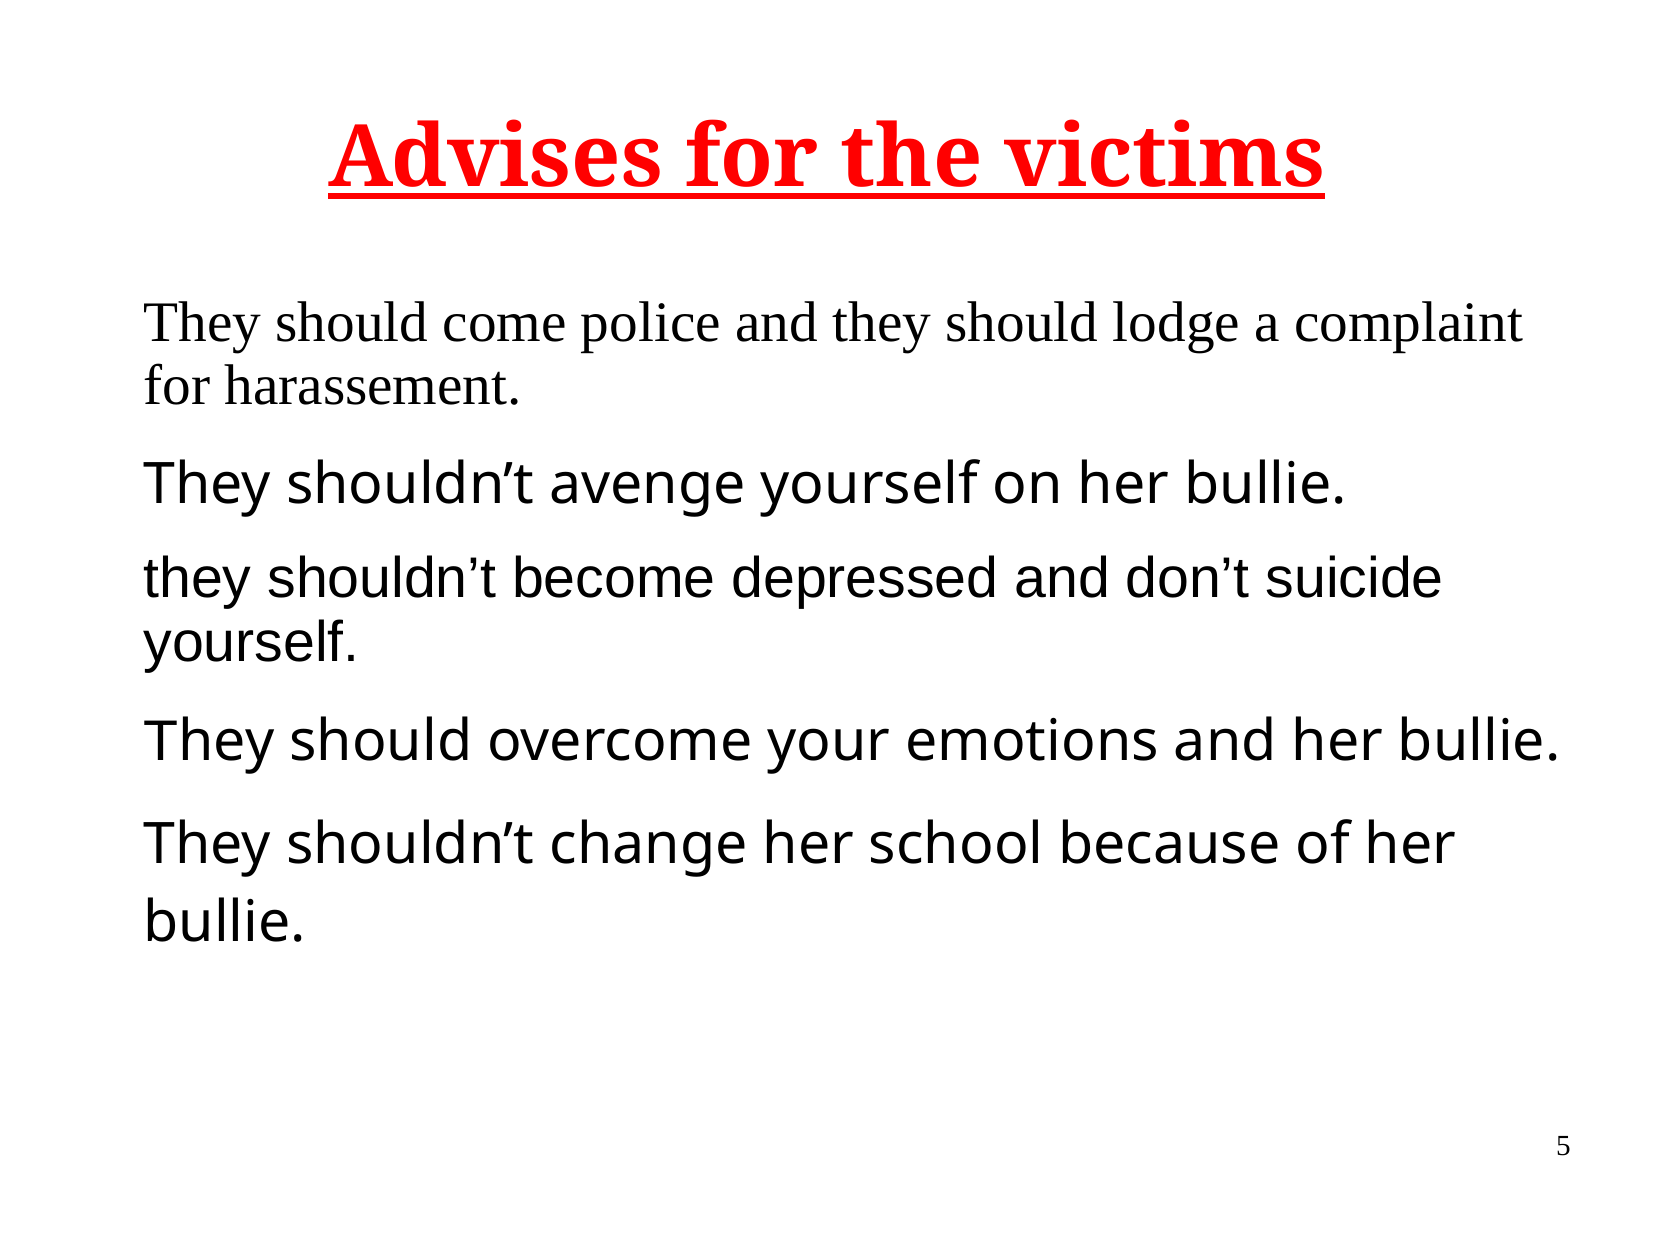

# Advises for the victims
They should come police and they should lodge a complaint for harassement.
They shouldn’t avenge yourself on her bullie.
they shouldn’t become depressed and don’t suicide yourself.
They should overcome your emotions and her bullie.
They shouldn’t change her school because of her bullie.
5